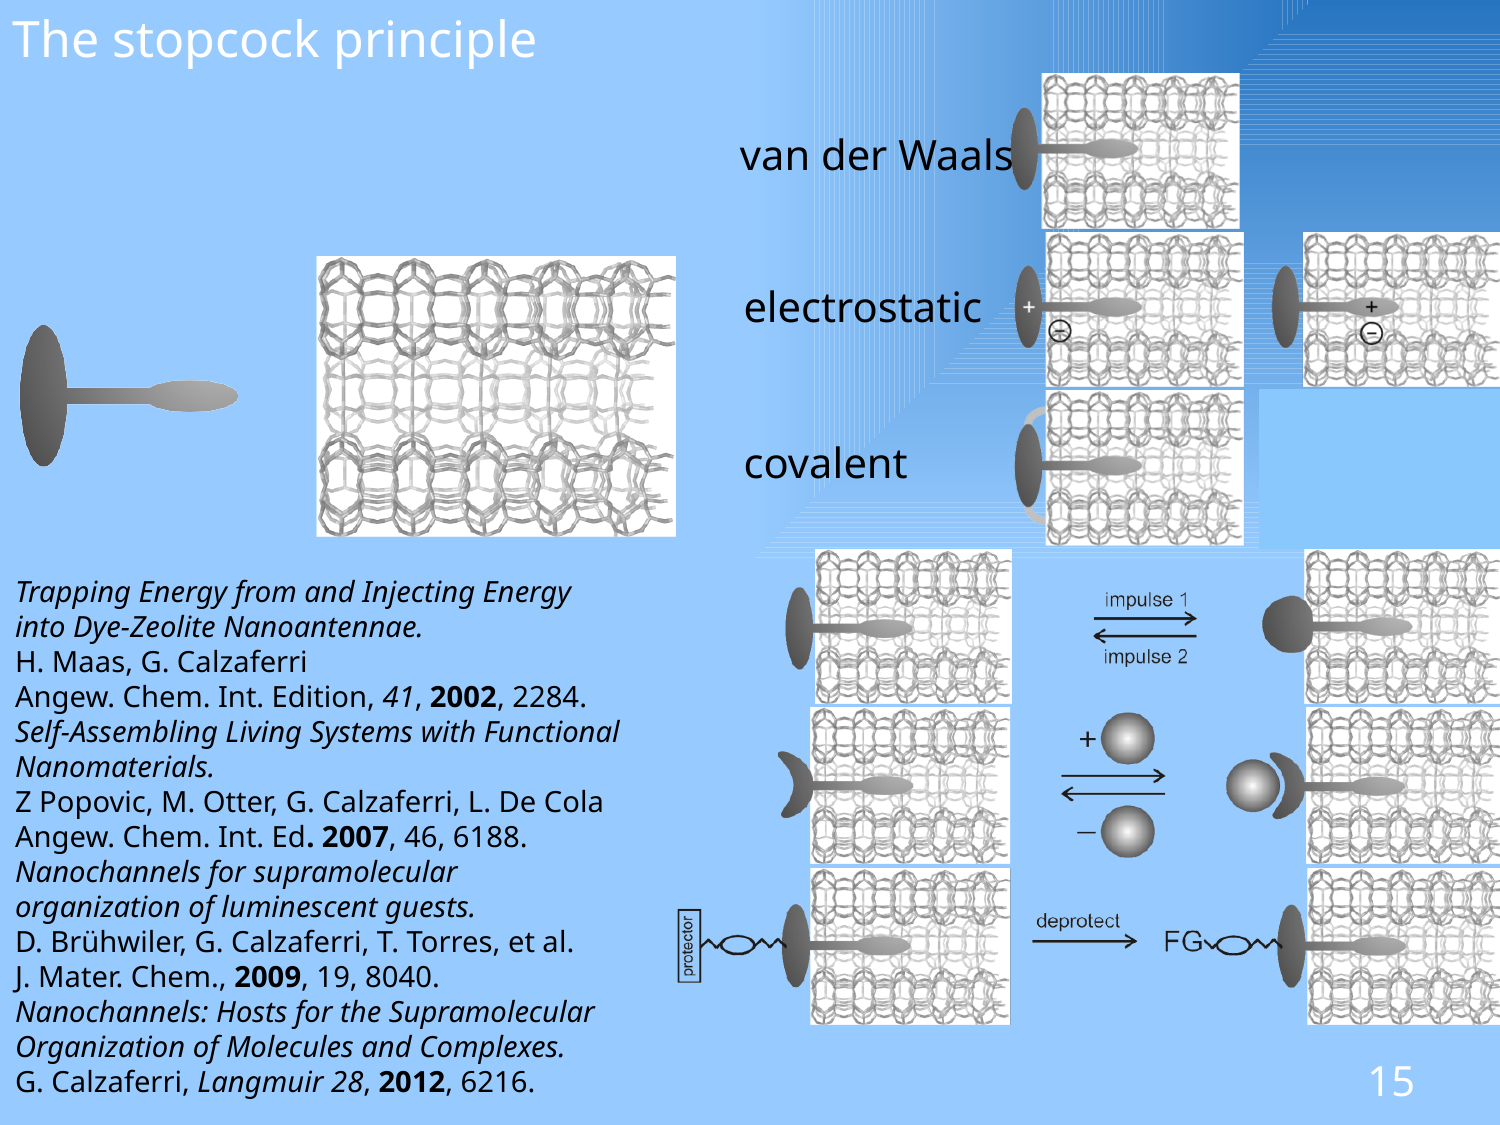

The stopcock principle
van der Waals
electrostatic
covalent
Trapping Energy from and Injecting Energy into Dye-Zeolite Nanoantennae.
H. Maas, G. Calzaferri
Angew. Chem. Int. Edition, 41, 2002, 2284.
Self-Assembling Living Systems with Functional Nanomaterials.
Z Popovic, M. Otter, G. Calzaferri, L. De Cola
Angew. Chem. Int. Ed. 2007, 46, 6188.
Nanochannels for supramolecular organization of luminescent guests.
D. Brühwiler, G. Calzaferri, T. Torres, et al.
J. Mater. Chem., 2009, 19, 8040.
Nanochannels: Hosts for the Supramolecular Organization of Molecules and Complexes.
G. Calzaferri, Langmuir 28, 2012, 6216.